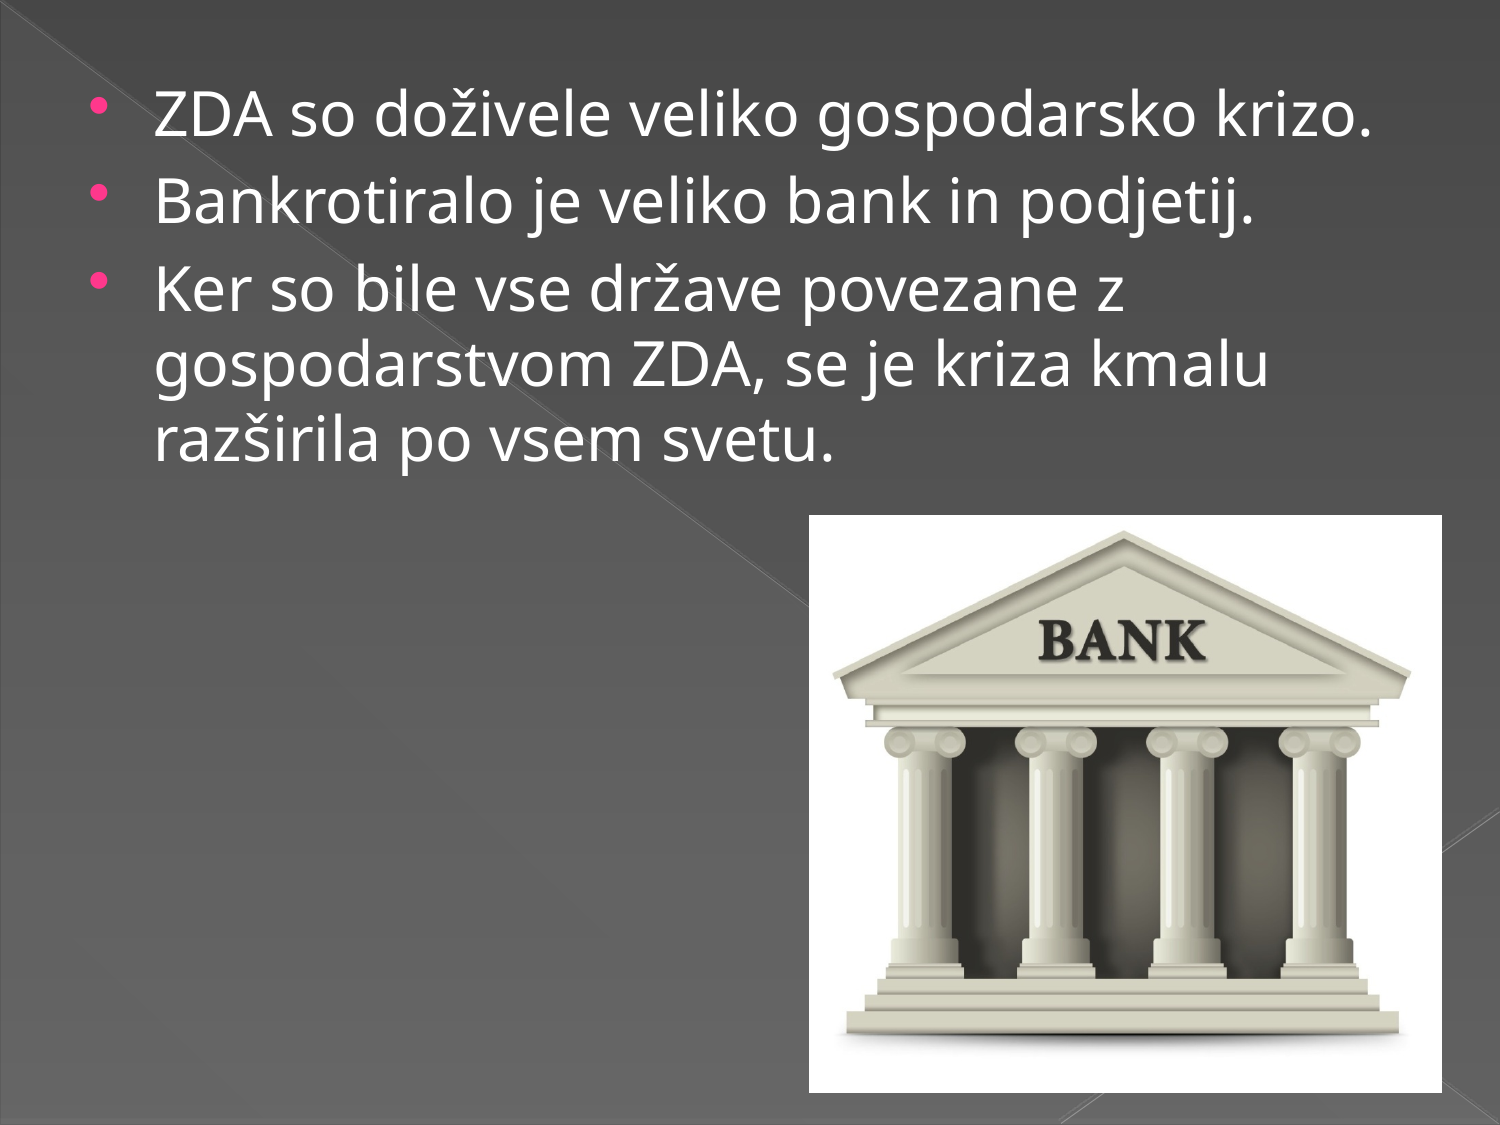

# ZDA so doživele veliko gospodarsko krizo.
Bankrotiralo je veliko bank in podjetij.
Ker so bile vse države povezane z gospodarstvom ZDA, se je kriza kmalu razširila po vsem svetu.